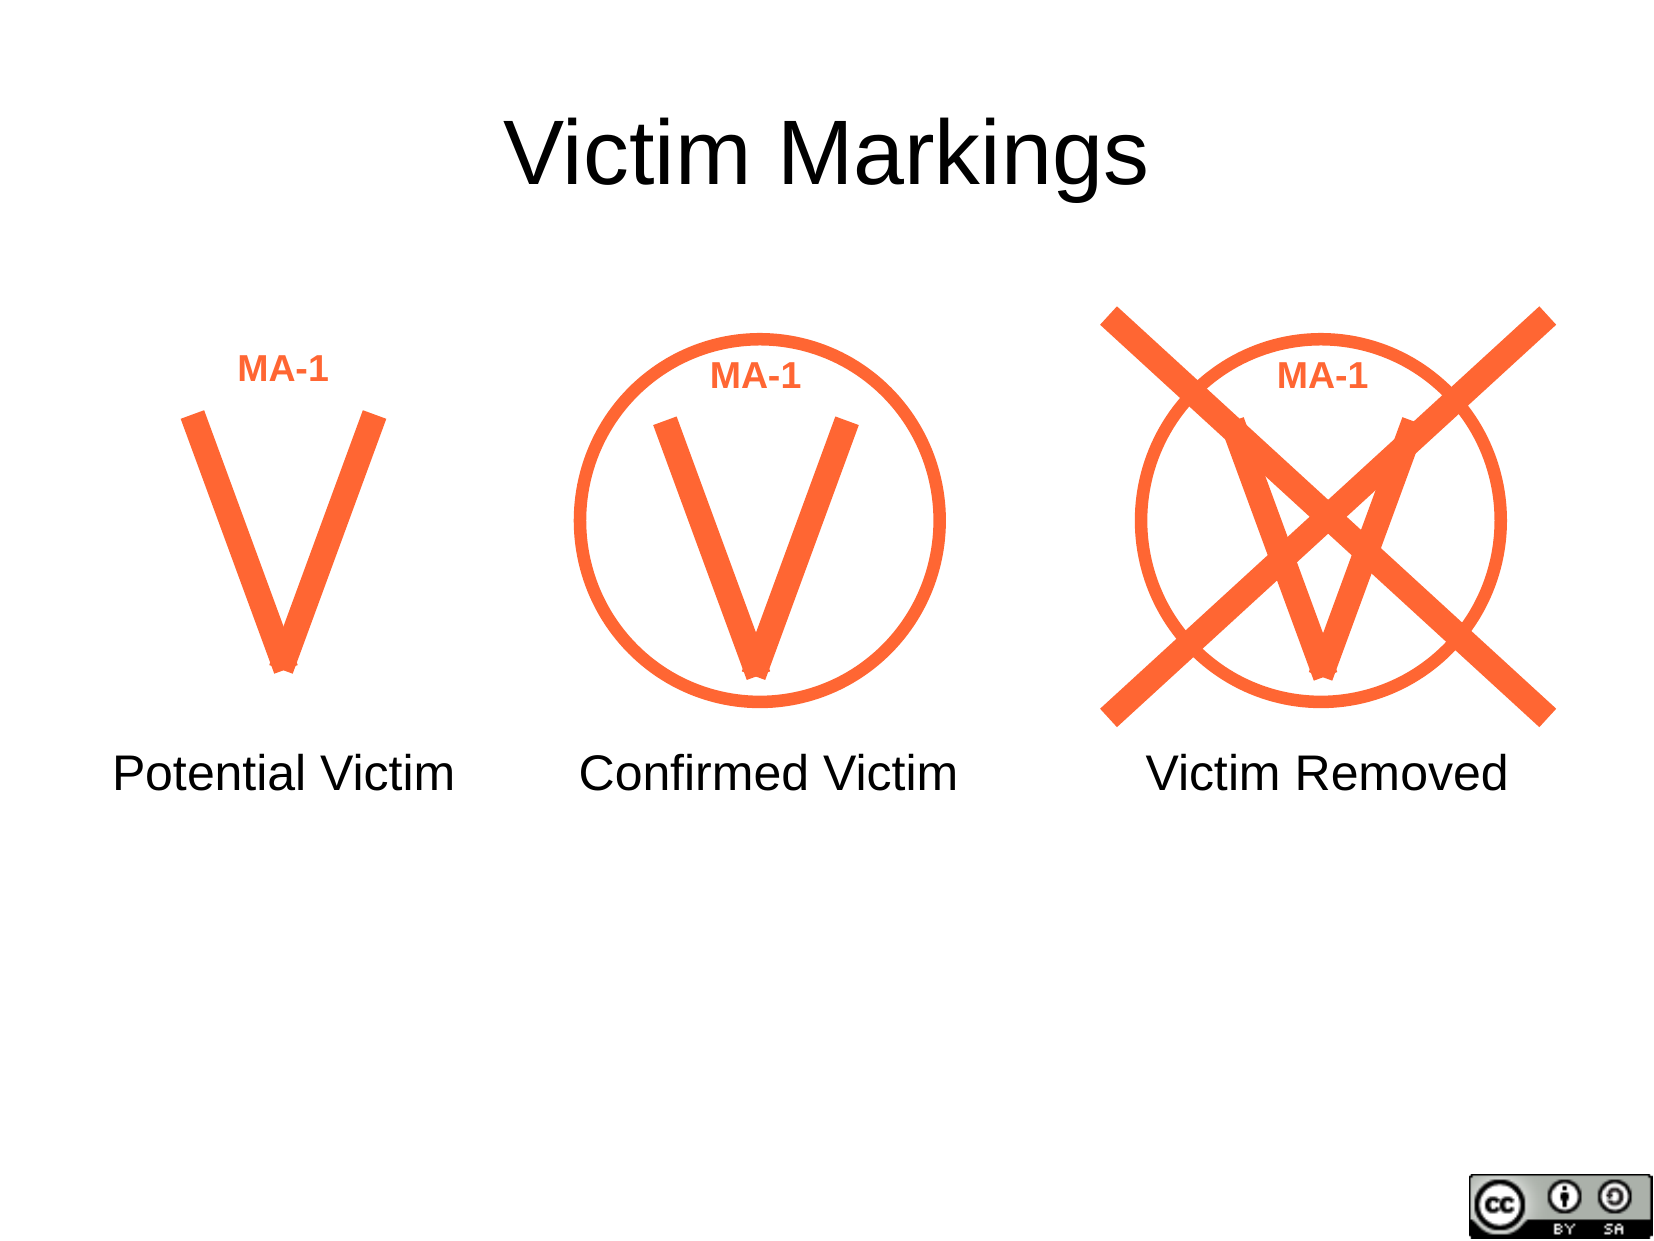

# Victim Markings
MA-1
MA-1
MA-1
Potential Victim
Confirmed Victim
Victim Removed